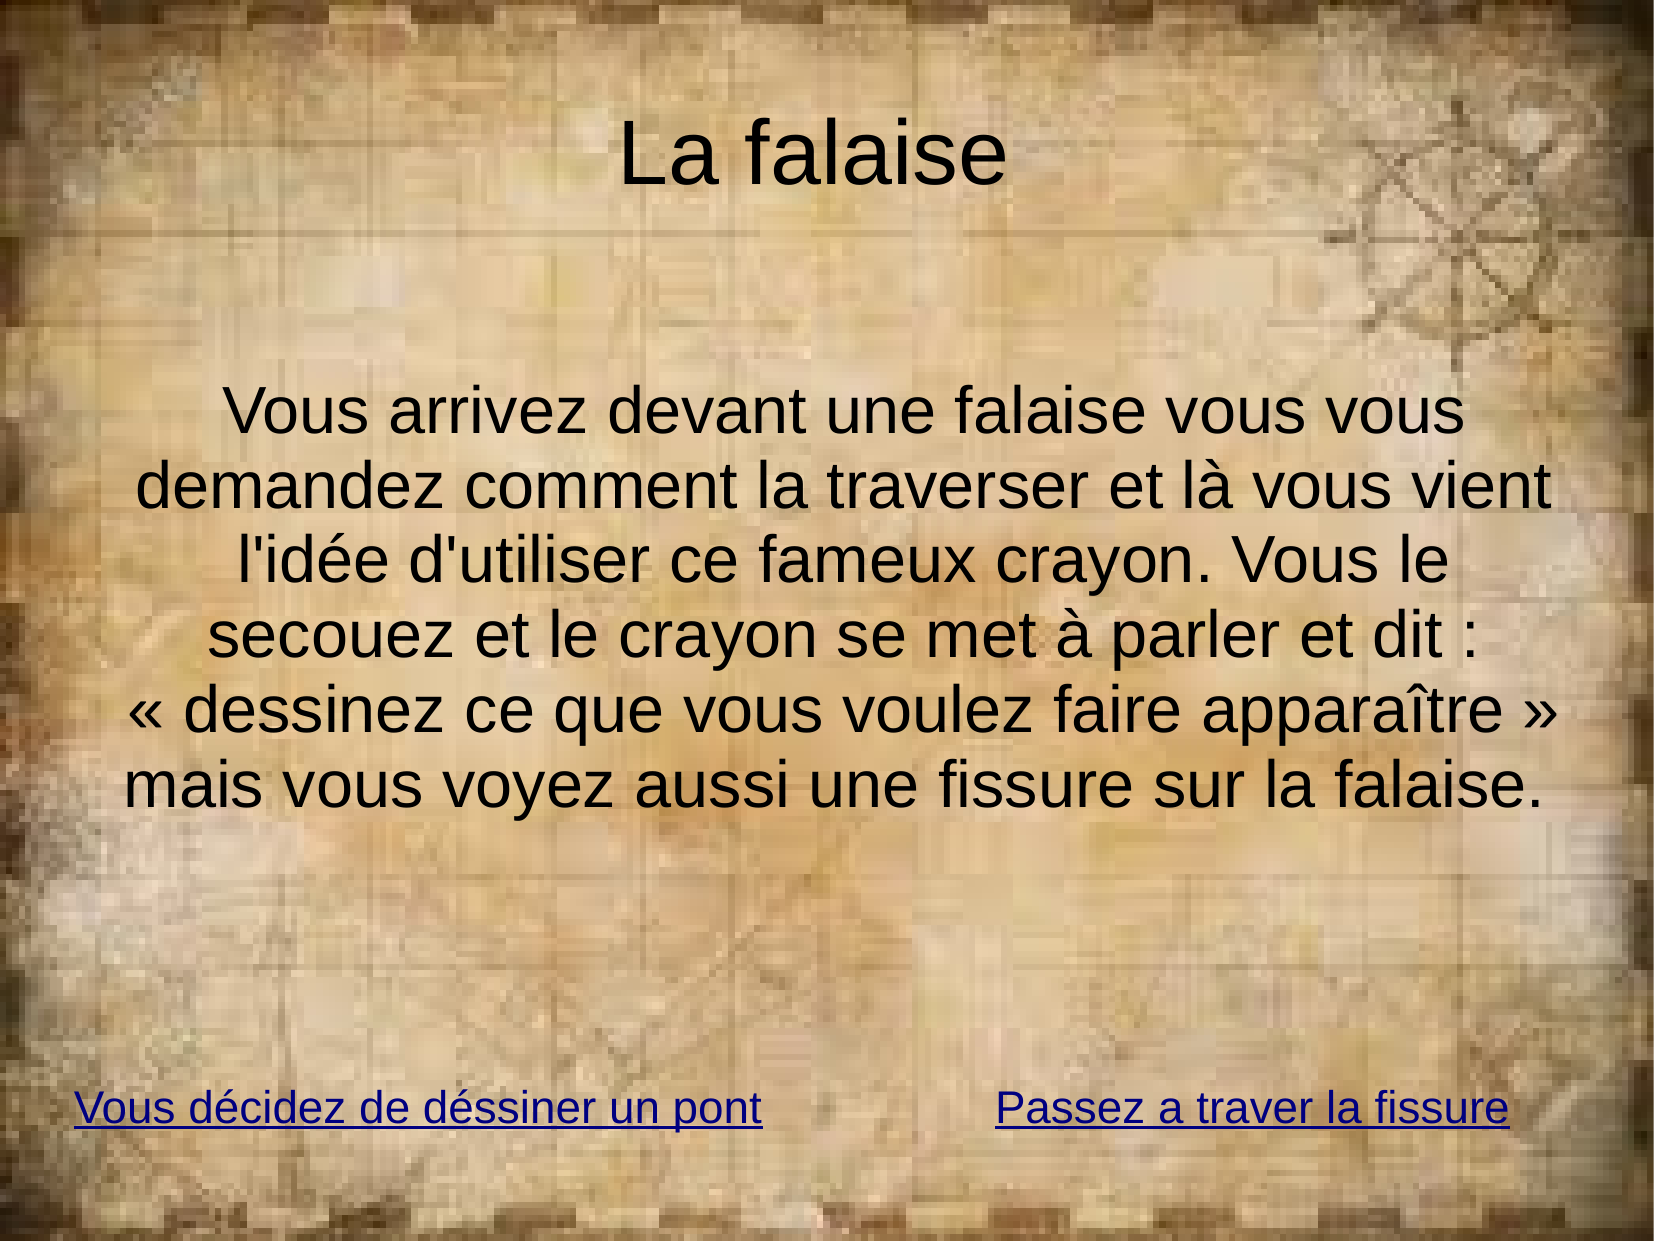

# La falaise
Vous arrivez devant une falaise vous vous demandez comment la traverser et là vous vient l'idée d'utiliser ce fameux crayon. Vous le secouez et le crayon se met à parler et dit : « dessinez ce que vous voulez faire apparaître » mais vous voyez aussi une fissure sur la falaise.
Vous décidez de déssiner un pont
Passez a traver la fissure